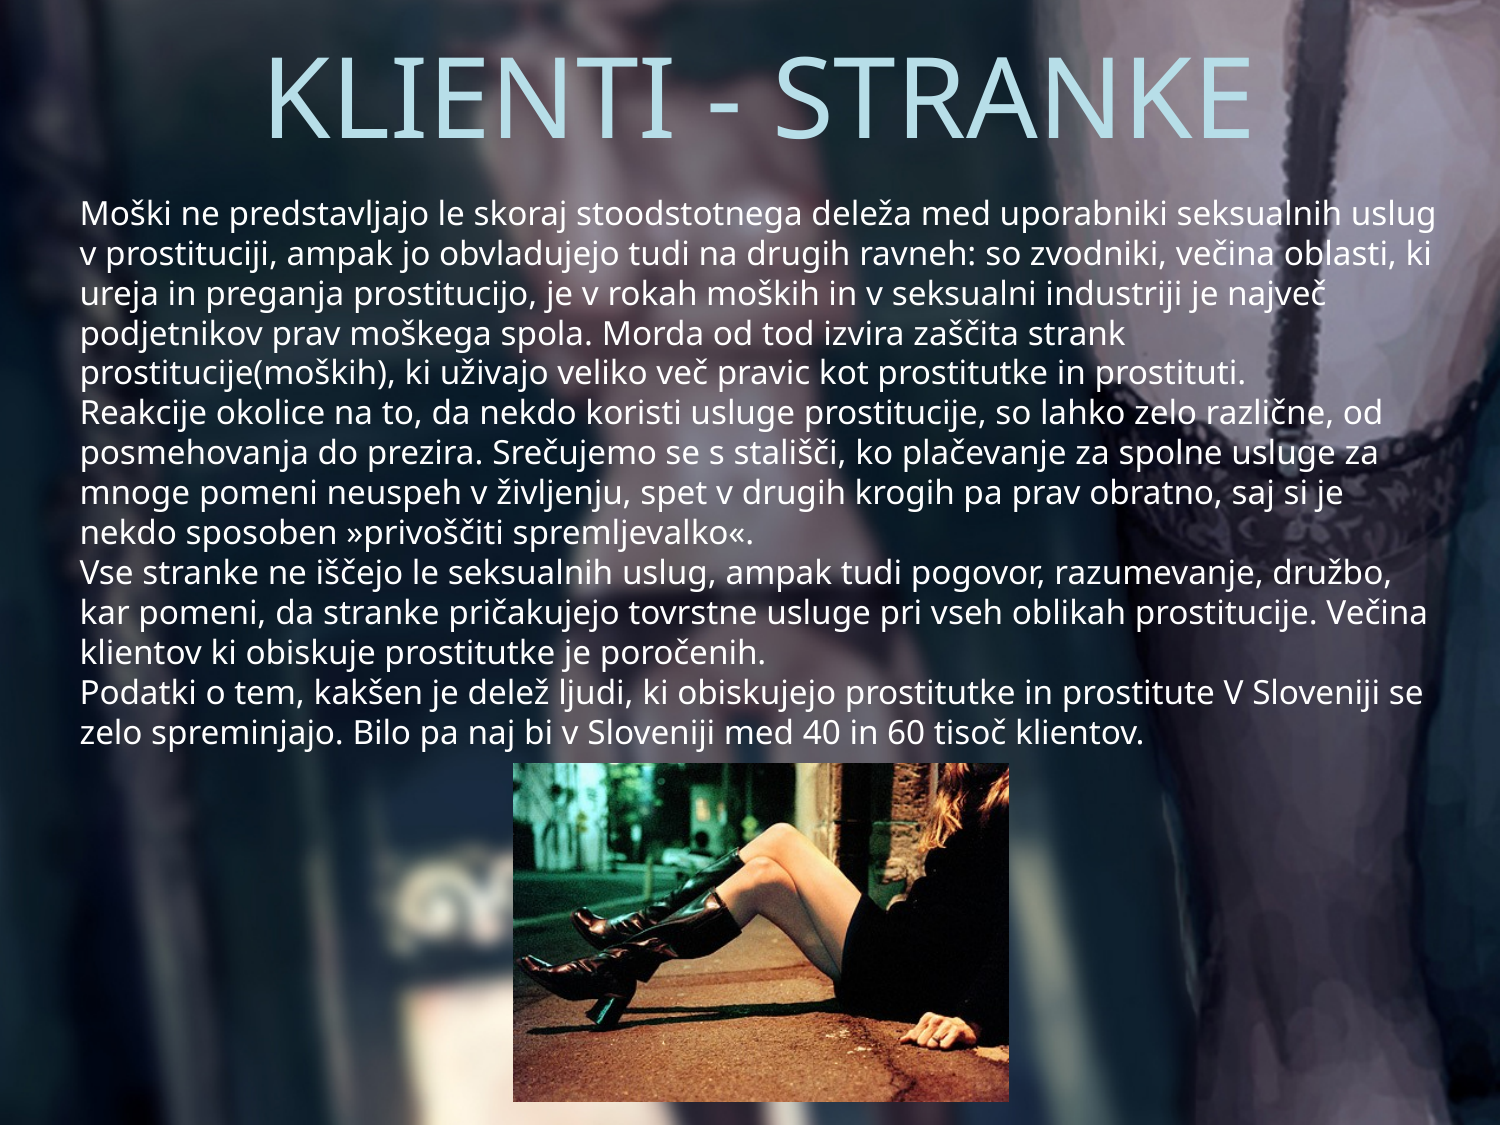

KLIENTI - STRANKE
Moški ne predstavljajo le skoraj stoodstotnega deleža med uporabniki seksualnih uslug v prostituciji, ampak jo obvladujejo tudi na drugih ravneh: so zvodniki, večina oblasti, ki ureja in preganja prostitucijo, je v rokah moških in v seksualni industriji je največ podjetnikov prav moškega spola. Morda od tod izvira zaščita strank prostitucije(moških), ki uživajo veliko več pravic kot prostitutke in prostituti.
Reakcije okolice na to, da nekdo koristi usluge prostitucije, so lahko zelo različne, od posmehovanja do prezira. Srečujemo se s stališči, ko plačevanje za spolne usluge za mnoge pomeni neuspeh v življenju, spet v drugih krogih pa prav obratno, saj si je nekdo sposoben »privoščiti spremljevalko«.
Vse stranke ne iščejo le seksualnih uslug, ampak tudi pogovor, razumevanje, družbo, kar pomeni, da stranke pričakujejo tovrstne usluge pri vseh oblikah prostitucije. Večina klientov ki obiskuje prostitutke je poročenih.
Podatki o tem, kakšen je delež ljudi, ki obiskujejo prostitutke in prostitute V Sloveniji se zelo spreminjajo. Bilo pa naj bi v Sloveniji med 40 in 60 tisoč klientov.